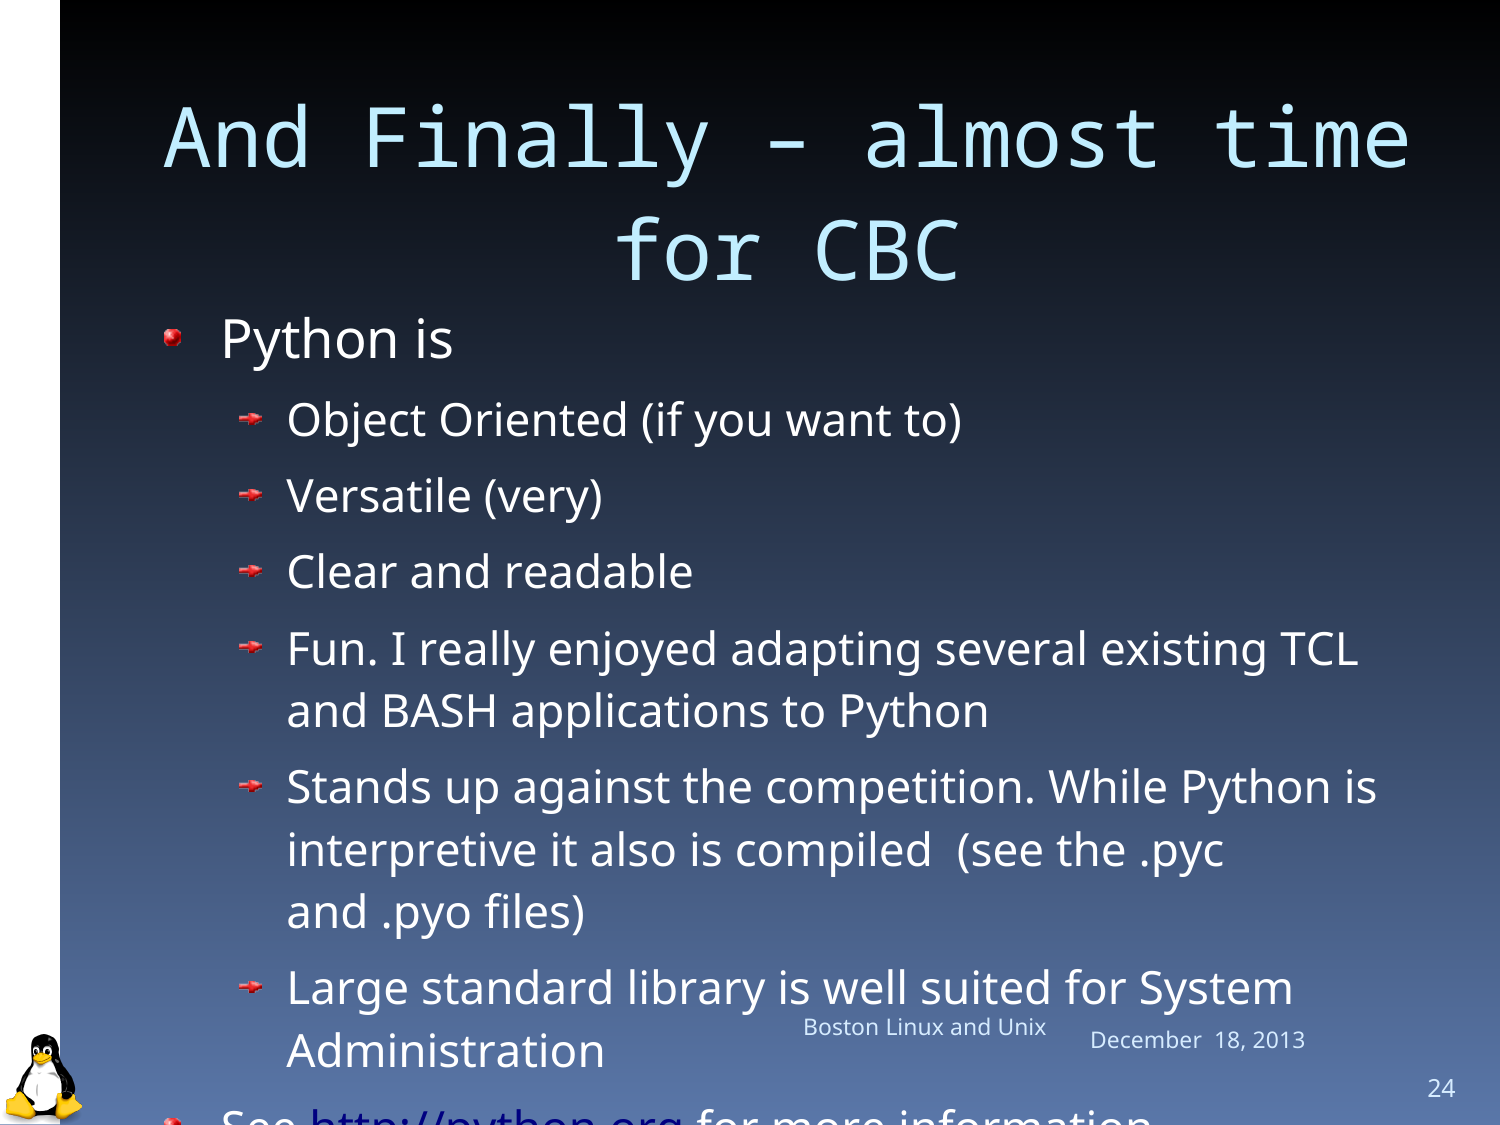

# And Finally – almost time for CBC
Python is
Object Oriented (if you want to)
Versatile (very)
Clear and readable
Fun. I really enjoyed adapting several existing TCL and BASH applications to Python
Stands up against the competition. While Python is interpretive it also is compiled (see the .pyc and .pyo files)
Large standard library is well suited for System Administration
See http://python.org for more information
December 18, 2013
24